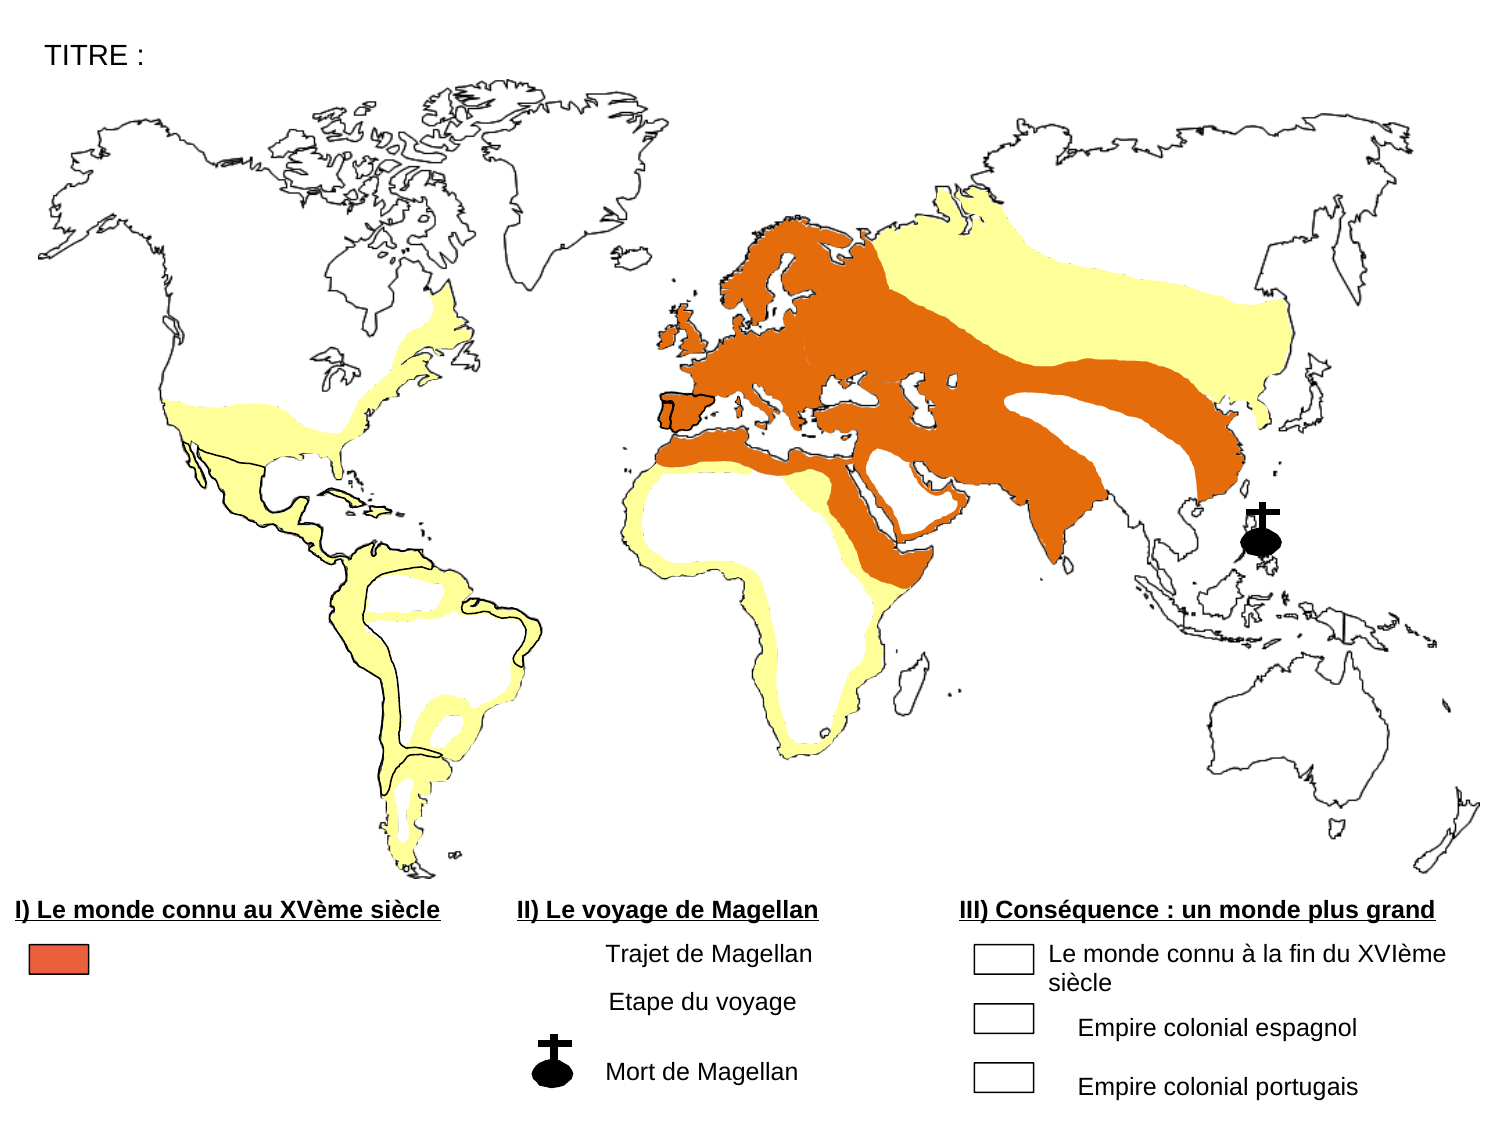

TITRE :
I) Le monde connu au XVème siècle
II) Le voyage de Magellan
Trajet de Magellan
Etape du voyage
Mort de Magellan
III) Conséquence : un monde plus grand
Le monde connu à la fin du XVIème siècle
Empire colonial espagnol
Empire colonial portugais